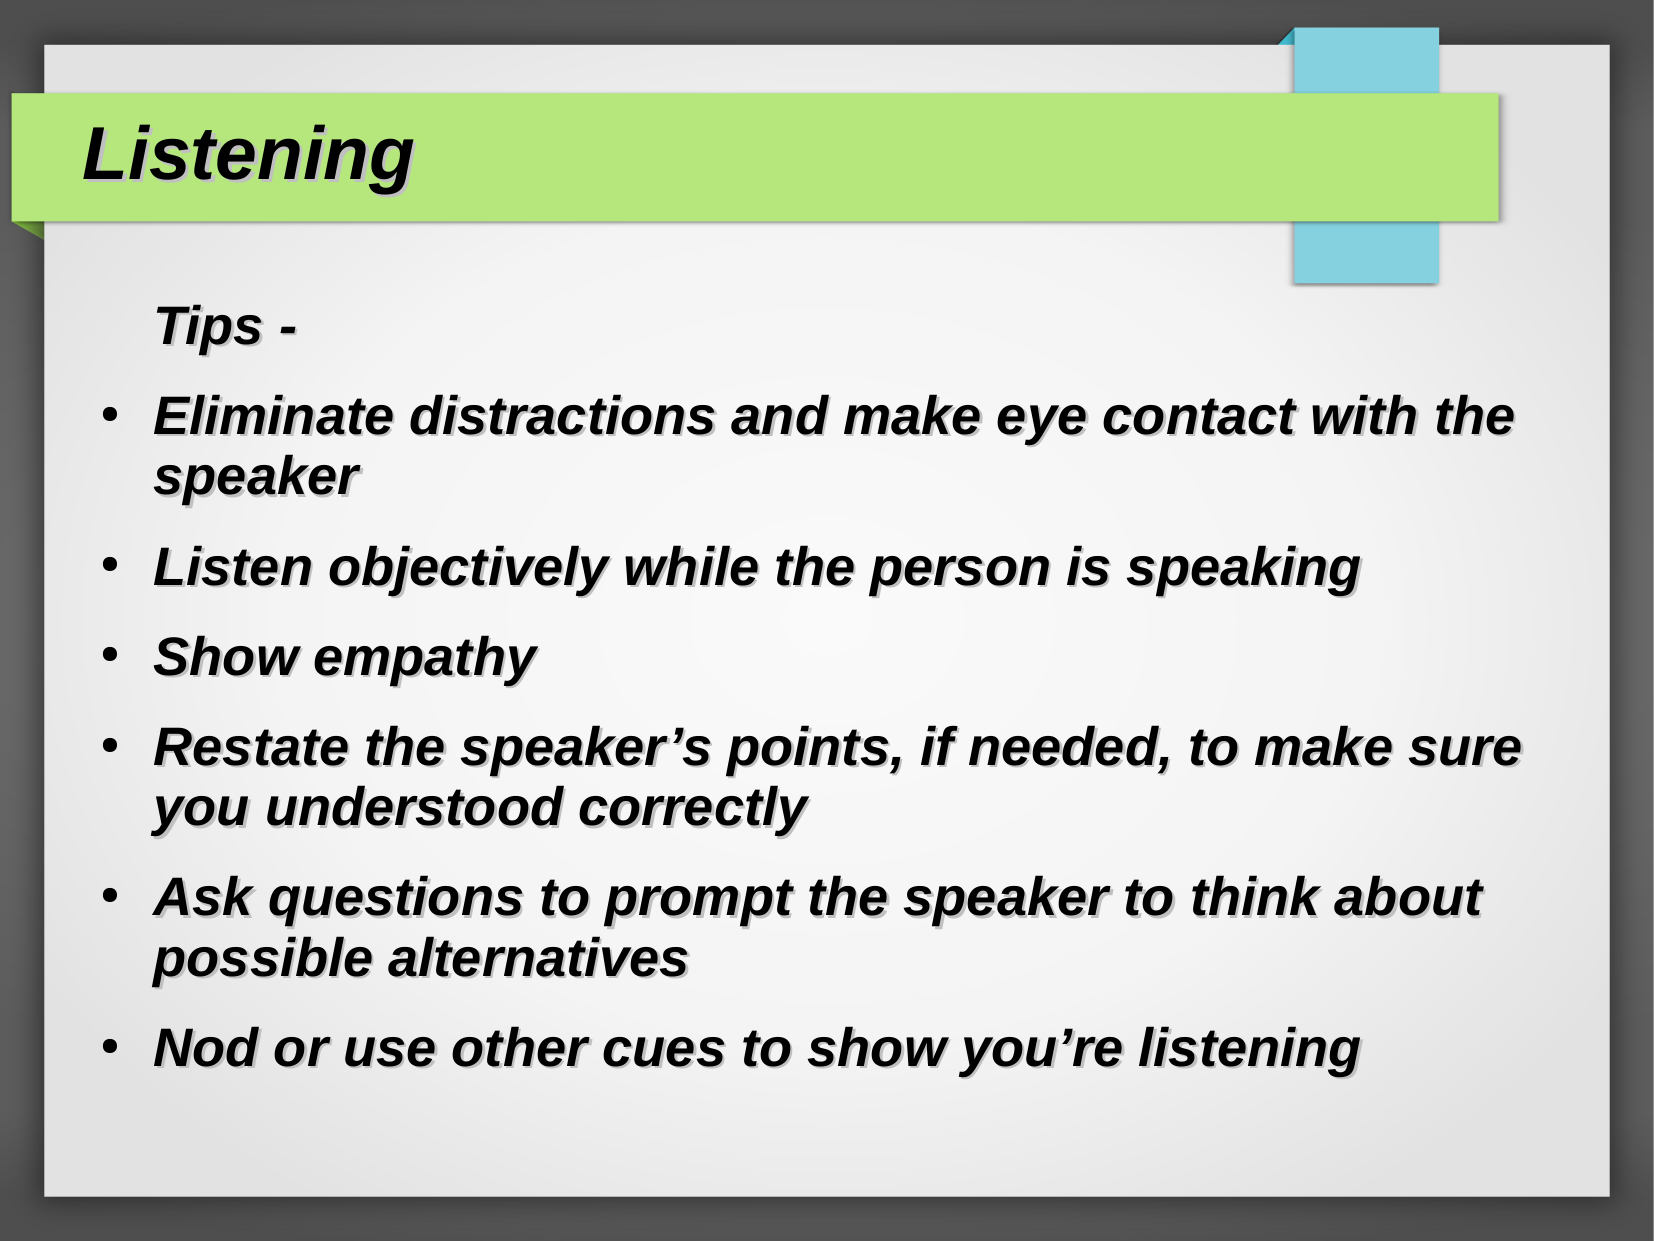

# Listening
Tips -
Eliminate distractions and make eye contact with the speaker
Listen objectively while the person is speaking
Show empathy
Restate the speaker’s points, if needed, to make sure you understood correctly
Ask questions to prompt the speaker to think about possible alternatives
Nod or use other cues to show you’re listening